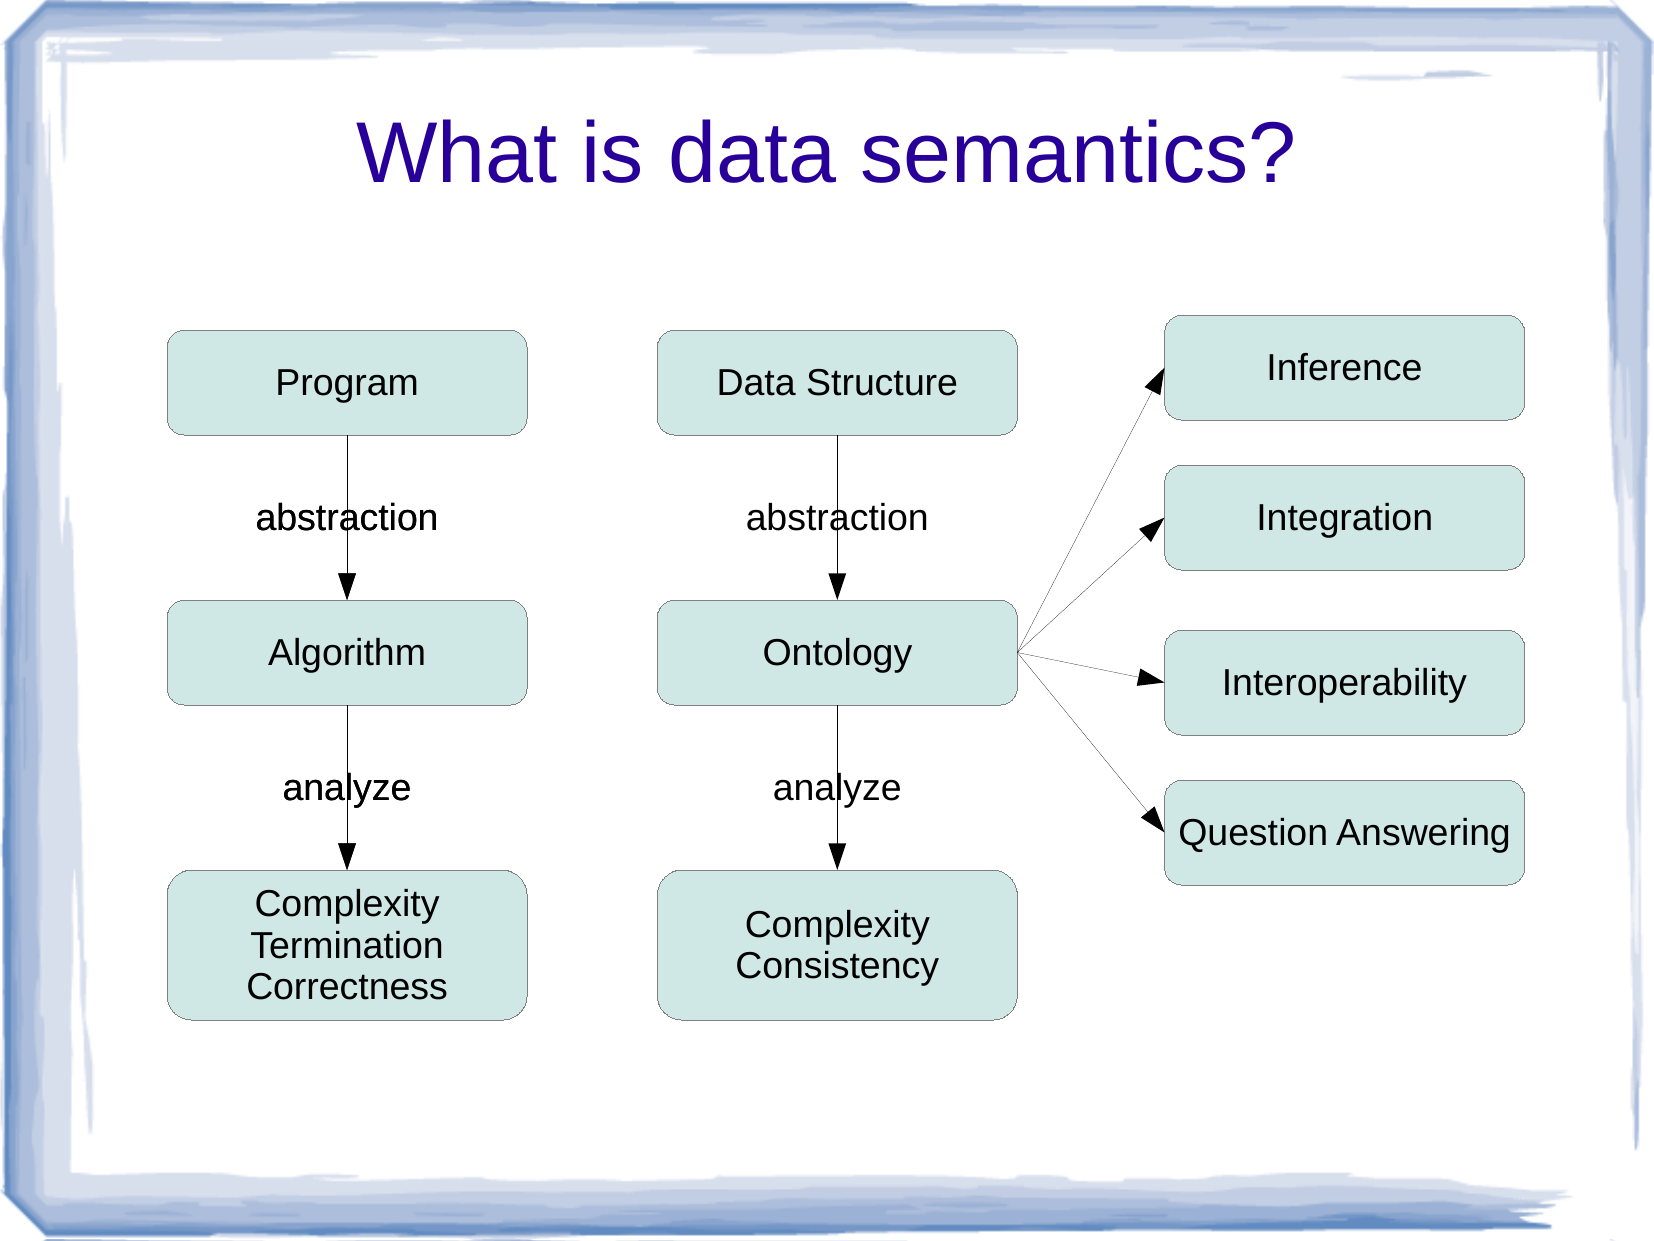

# What is data semantics?
Inference
Program
Program
Data Structure
Integration
Algorithm
Algorithm
Ontology
Interoperability
Question Answering
Complexity
Correctness
Complexity
Termination
Correctness
Complexity
Consistency